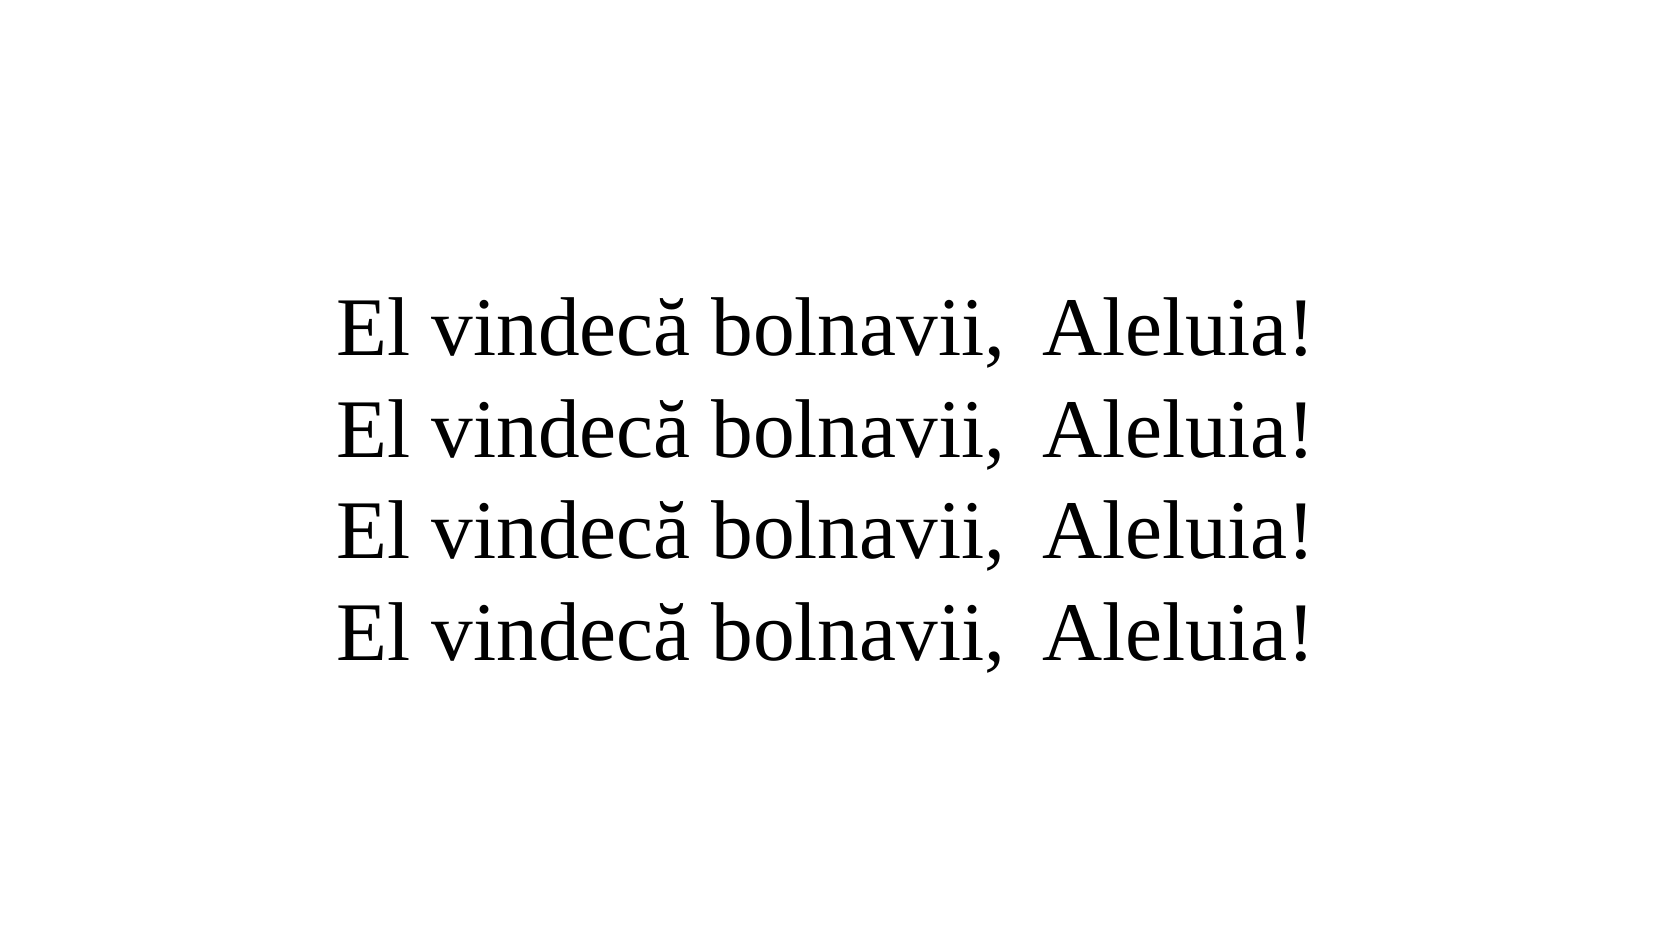

# El vindecă bolnavii, Aleluia! El vindecă bolnavii, Aleluia! El vindecă bolnavii, Aleluia!
El vindecă bolnavii, Aleluia!